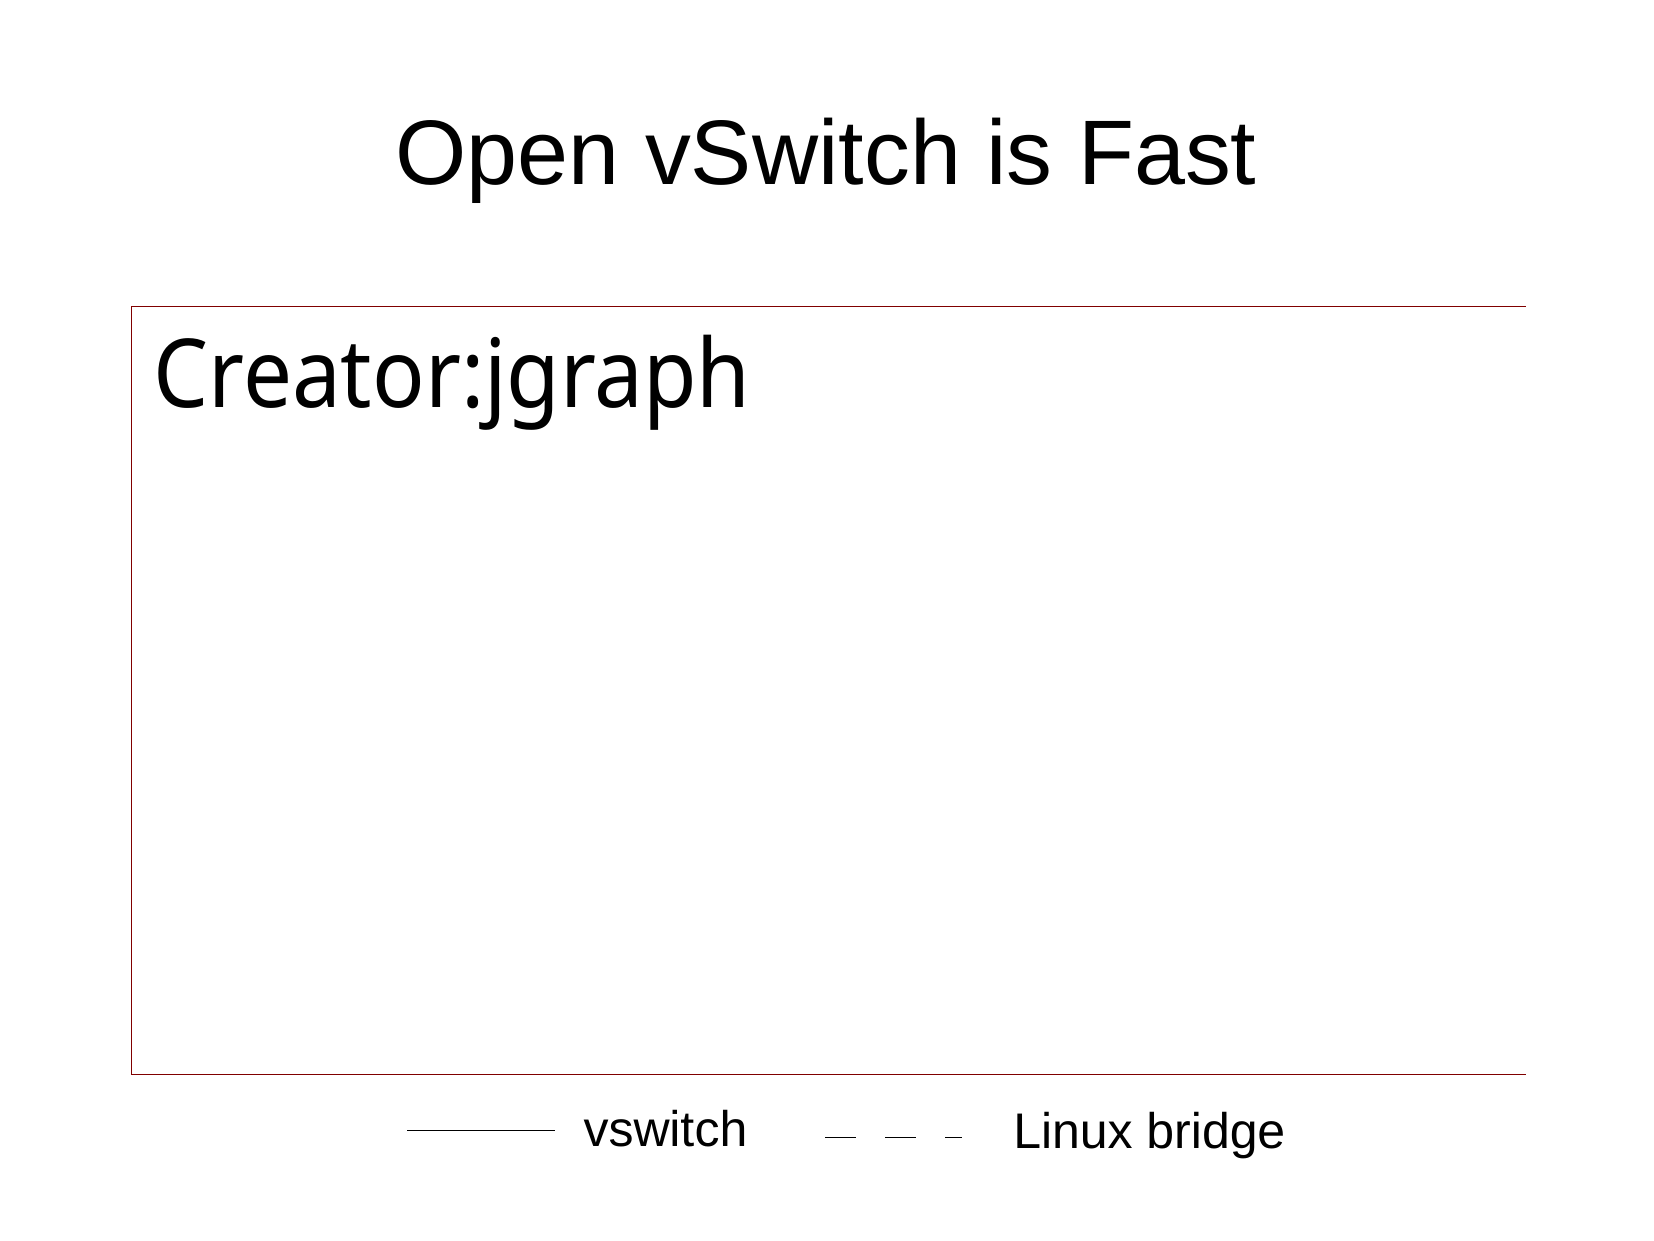

# Open vSwitch is Fast
vswitch
Linux bridge